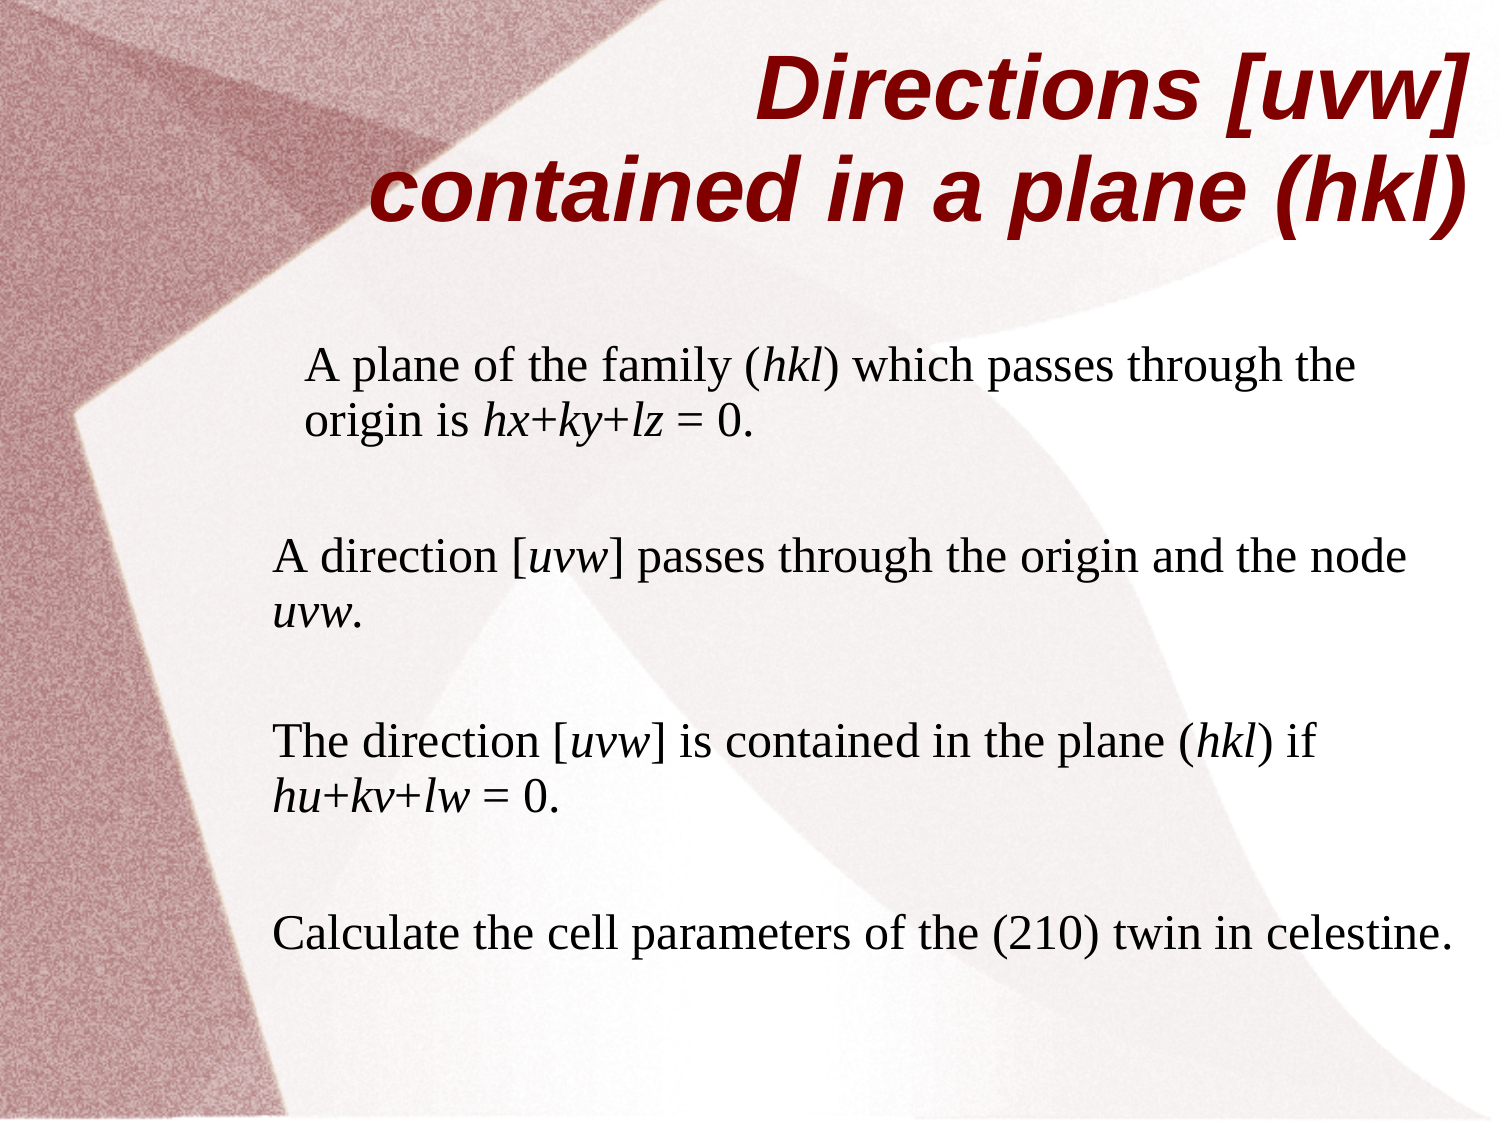

# Directions [uvw] contained in a plane (hkl)
A plane of the family (hkl) which passes through the origin is hx+ky+lz = 0.
A direction [uvw] passes through the origin and the node uvw.
The direction [uvw] is contained in the plane (hkl) if hu+kv+lw = 0.
Calculate the cell parameters of the (210) twin in celestine.